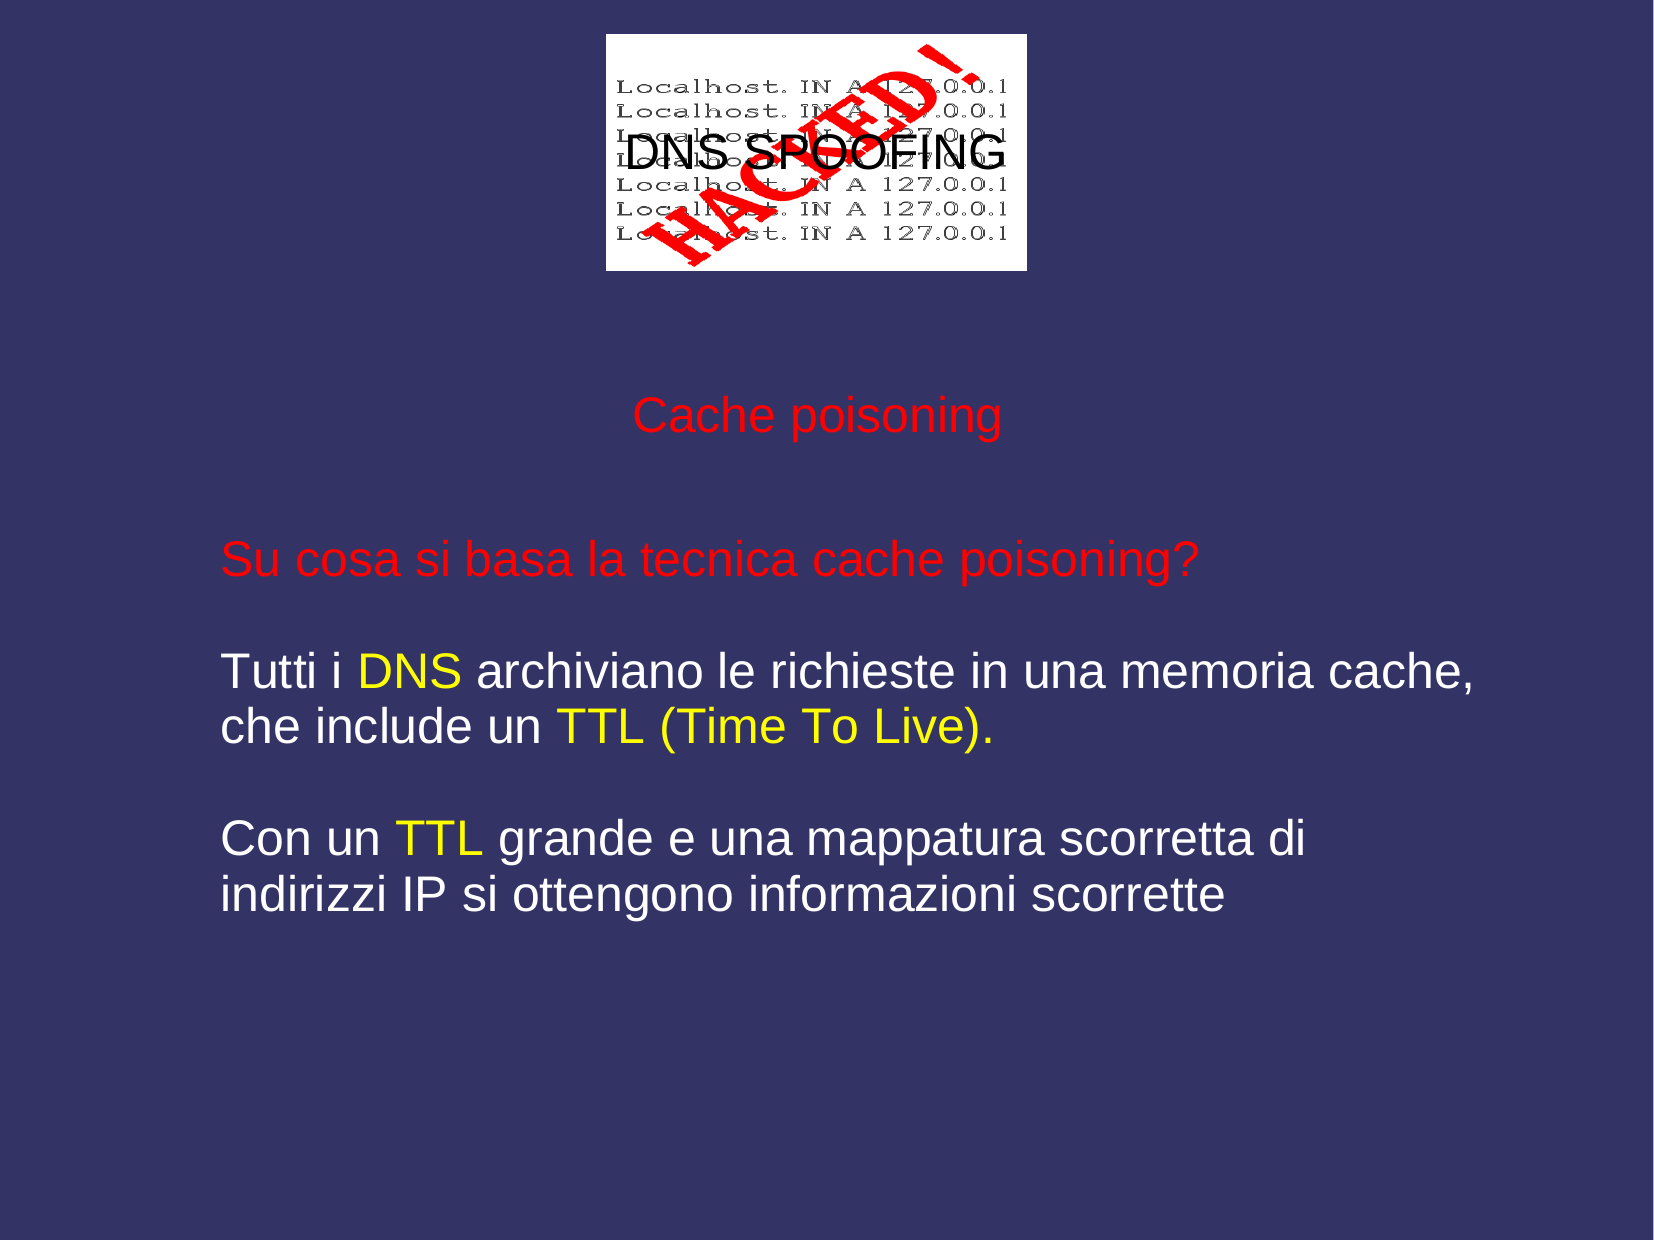

DNS SPOOFING
Cache poisoning
Su cosa si basa la tecnica cache poisoning?
Tutti i DNS archiviano le richieste in una memoria cache,
che include un TTL (Time To Live).
Con un TTL grande e una mappatura scorretta di
indirizzi IP si ottengono informazioni scorrette